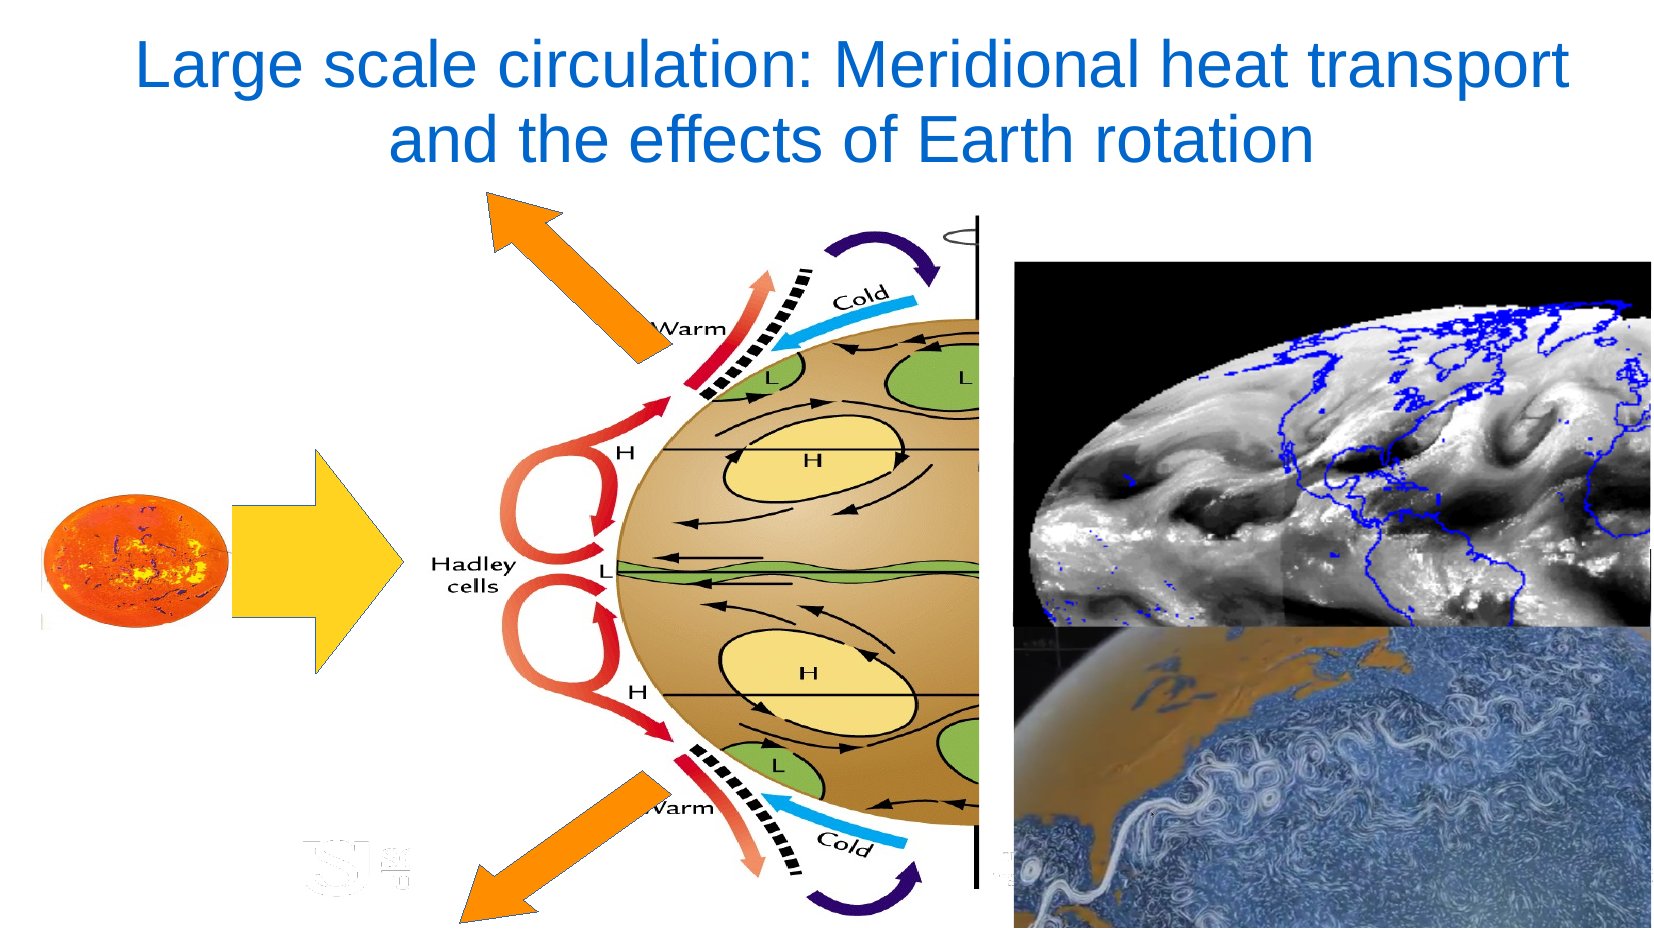

Large scale circulation: Meridional heat transport and the effects of Earth rotation